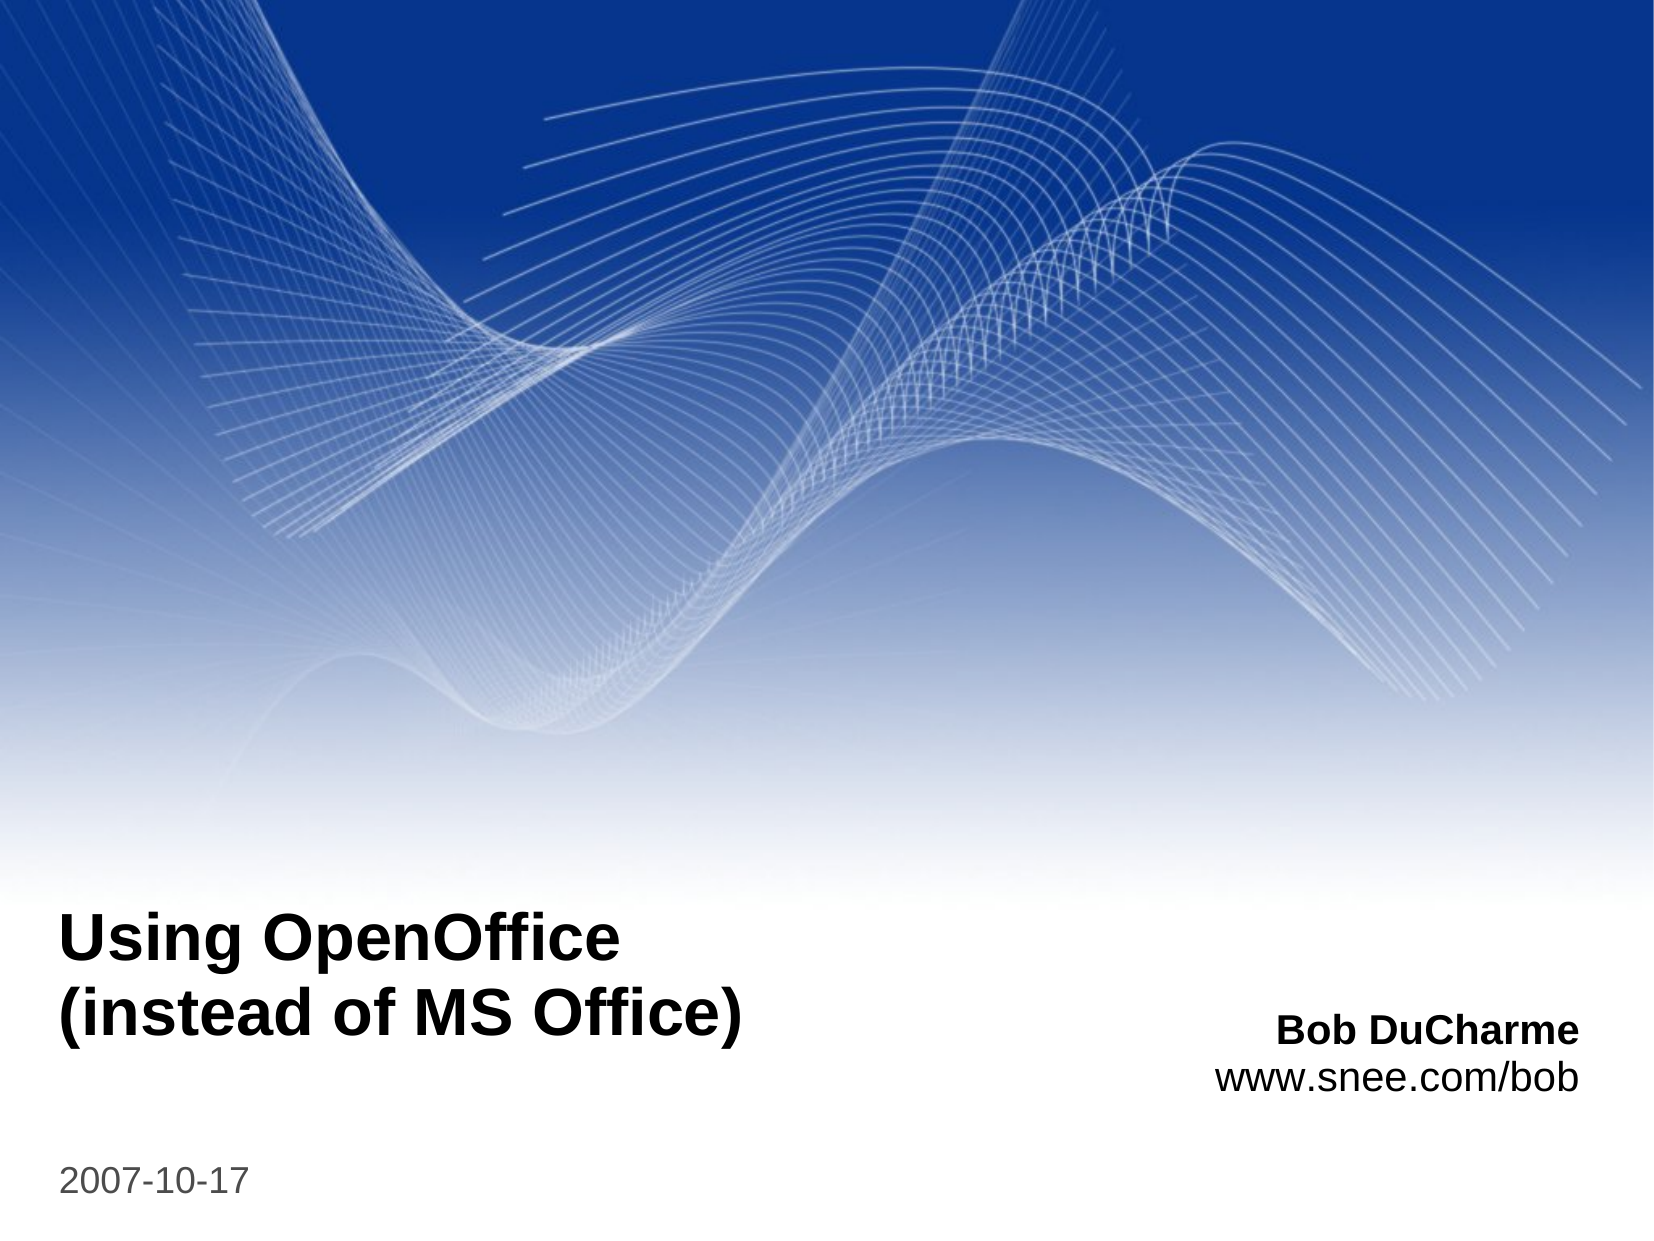

# Using OpenOffice (instead of MS Office)